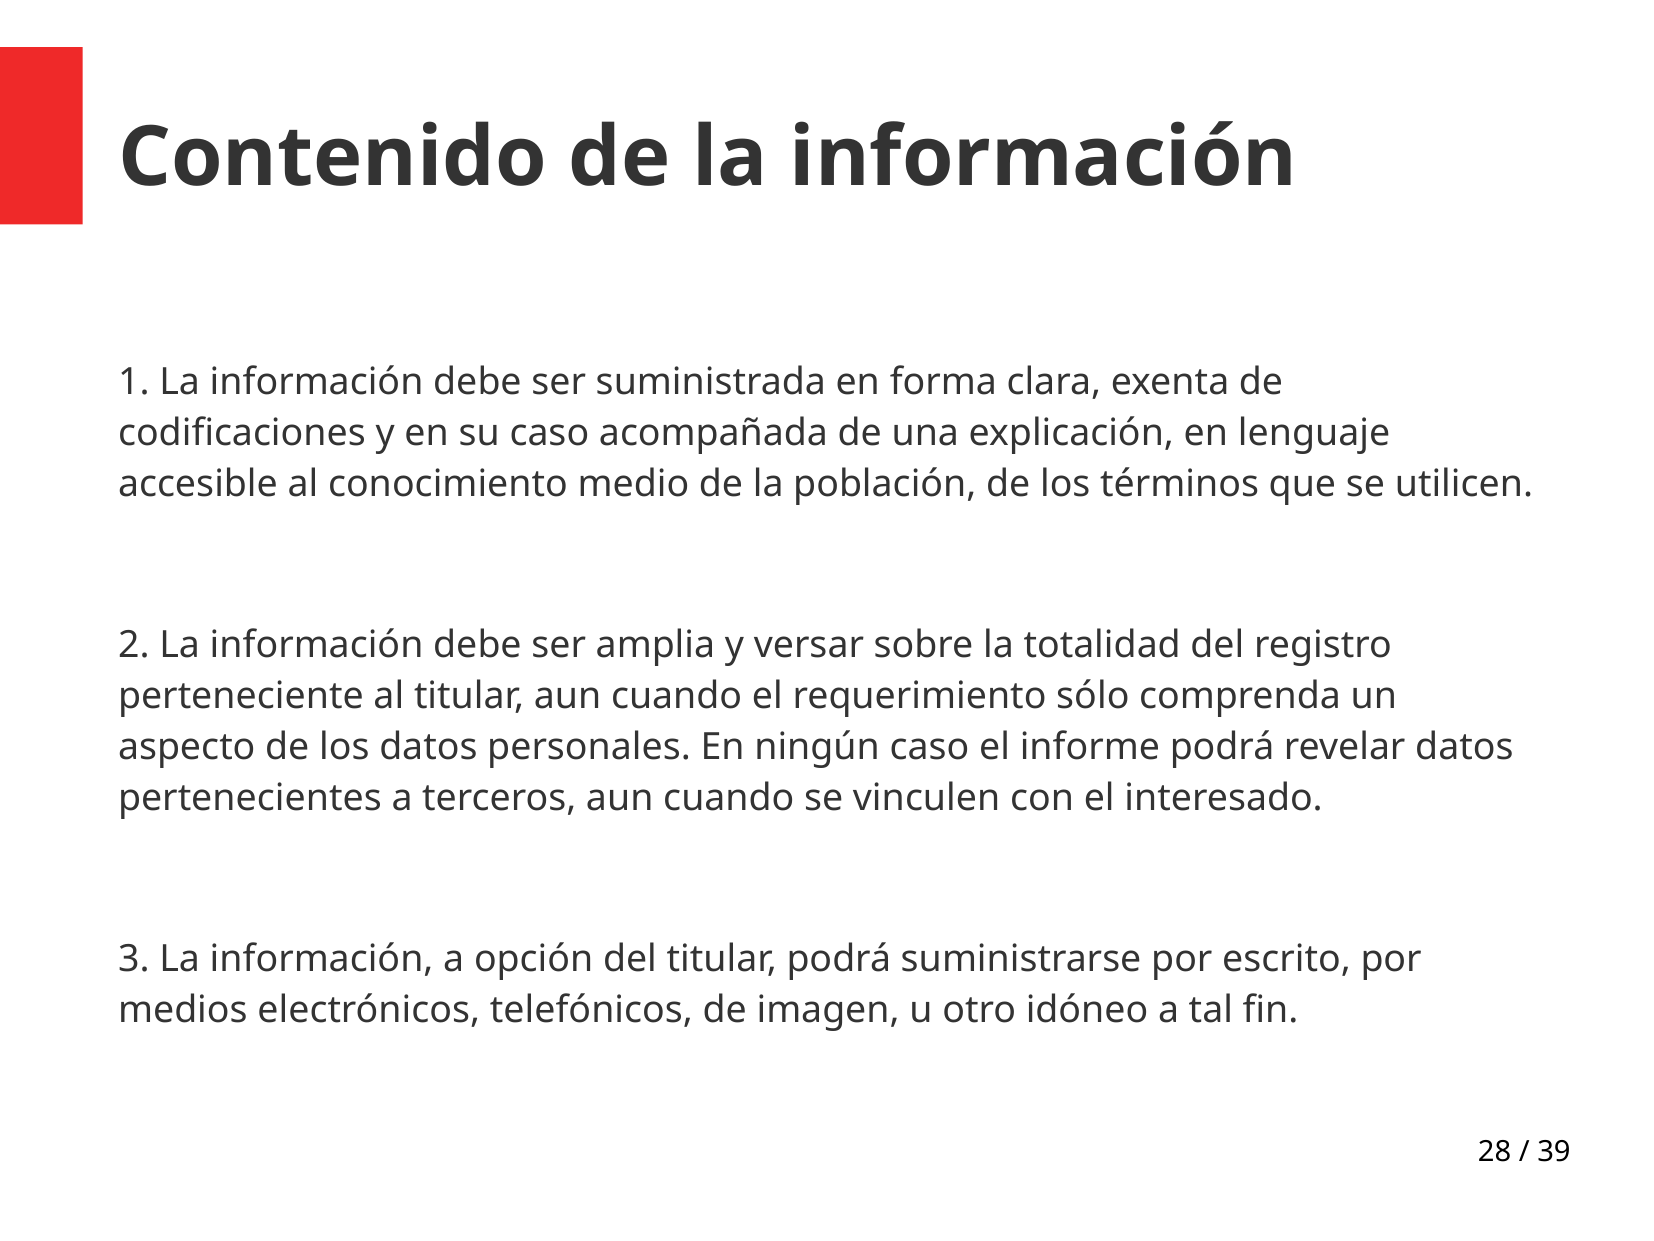

# Contenido de la información
1. La información debe ser suministrada en forma clara, exenta de codificaciones y en su caso acompañada de una explicación, en lenguaje accesible al conocimiento medio de la población, de los términos que se utilicen.
2. La información debe ser amplia y versar sobre la totalidad del registro perteneciente al titular, aun cuando el requerimiento sólo comprenda un aspecto de los datos personales. En ningún caso el informe podrá revelar datos pertenecientes a terceros, aun cuando se vinculen con el interesado.
3. La información, a opción del titular, podrá suministrarse por escrito, por medios electrónicos, telefónicos, de imagen, u otro idóneo a tal fin.
28